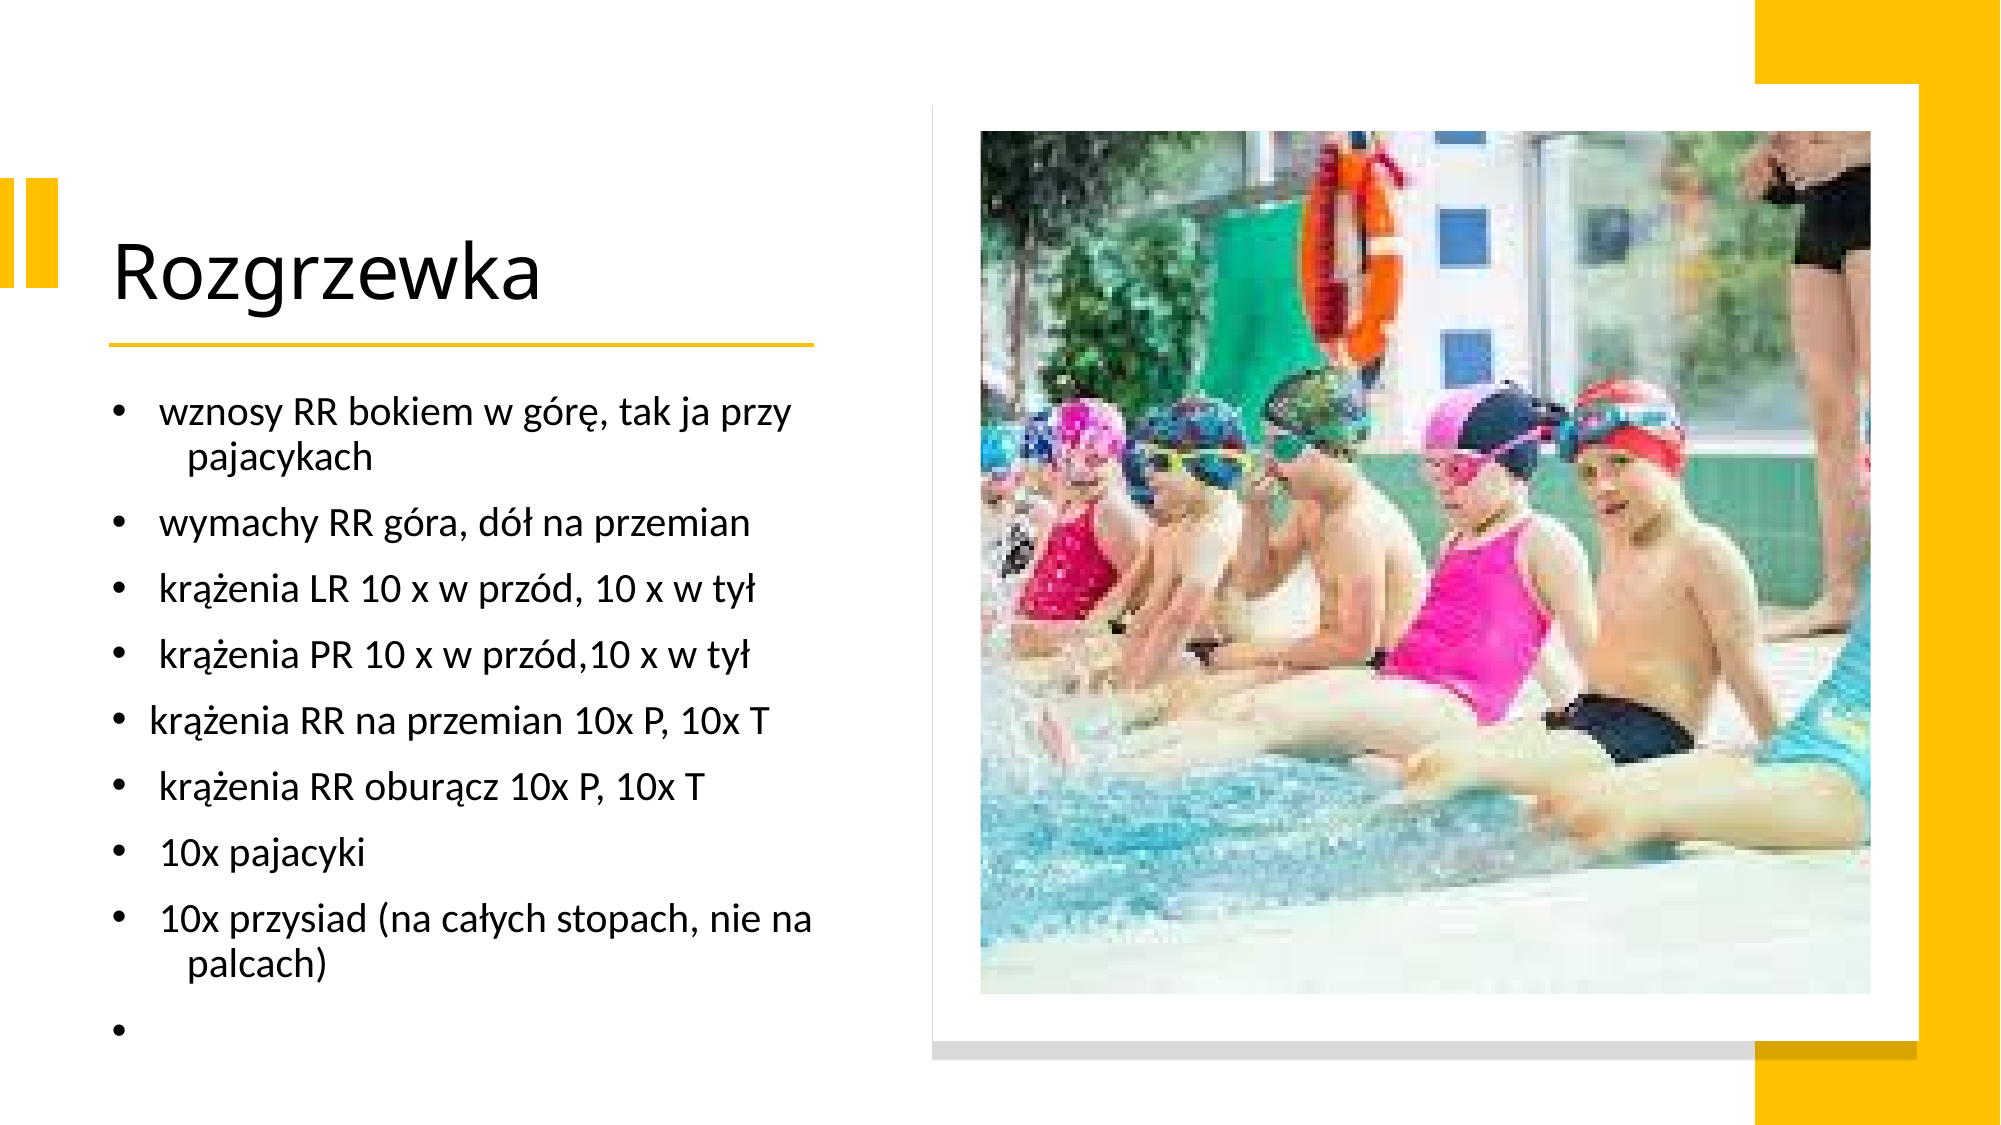

# Rozgrzewka
 wznosy RR bokiem w górę, tak ja przy pajacykach
 wymachy RR góra, dół na przemian
 krążenia LR 10 x w przód, 10 x w tył
 krążenia PR 10 x w przód,10 x w tył
krążenia RR na przemian 10x P, 10x T
 krążenia RR oburącz 10x P, 10x T
 10x pajacyki
 10x przysiad (na całych stopach, nie na palcach)